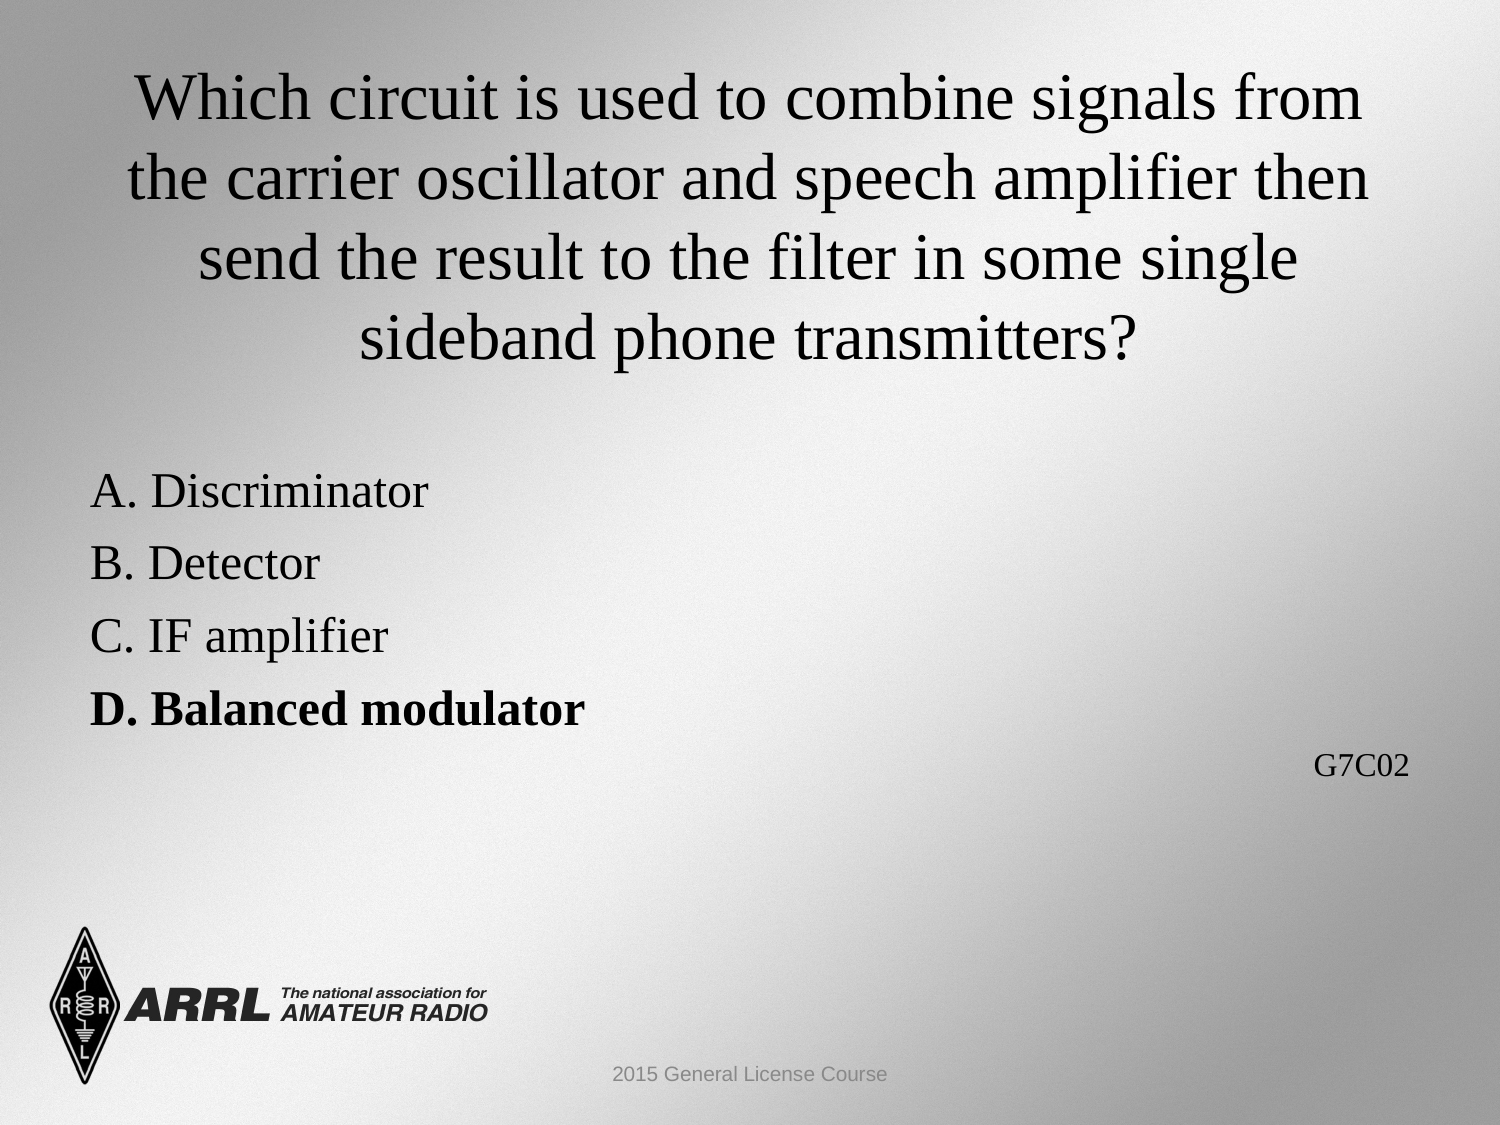

# Which circuit is used to combine signals from the carrier oscillator and speech amplifier then send the result to the filter in some single sideband phone transmitters?
A. Discriminator
B. Detector
C. IF amplifier
D. Balanced modulator
 G7C02
2015 General License Course